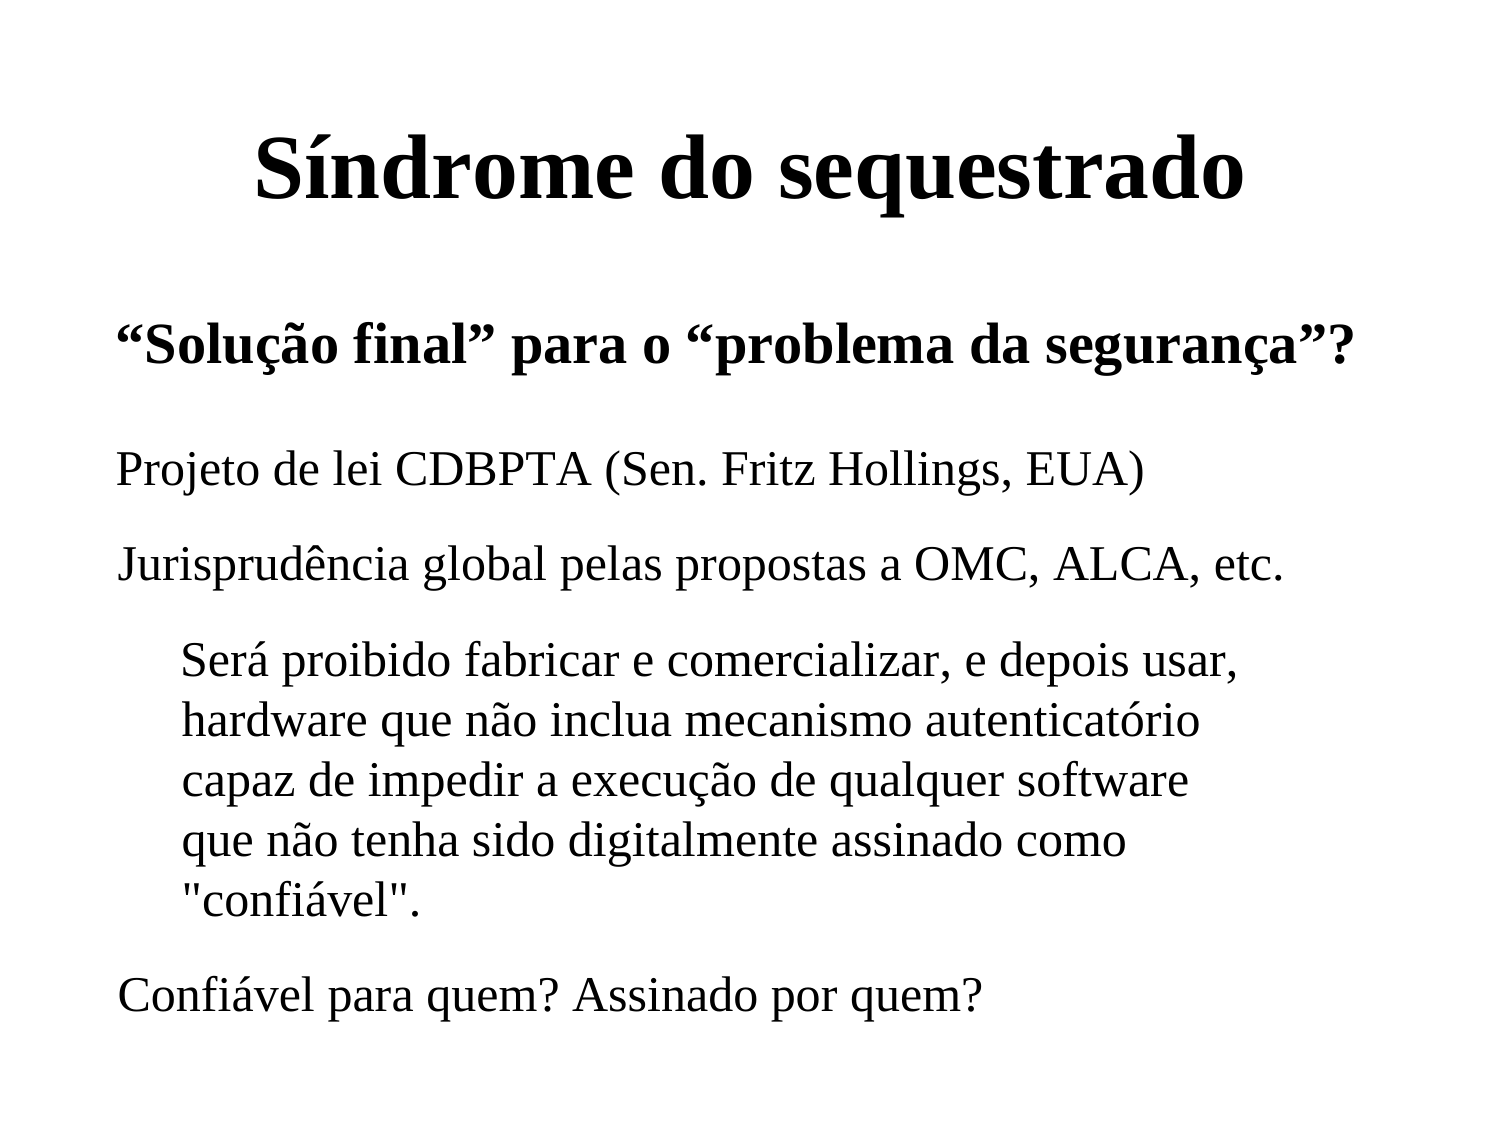

# Síndrome do sequestrado
“Solução final” para o “problema da segurança”?
Projeto de lei CDBPTA (Sen. Fritz Hollings, EUA)
Jurisprudência global pelas propostas a OMC, ALCA, etc.
Será proibido fabricar e comercializar, e depois usar,
hardware que não inclua mecanismo autenticatório
capaz de impedir a execução de qualquer software
que não tenha sido digitalmente assinado como
"confiável".
Confiável para quem? Assinado por quem?